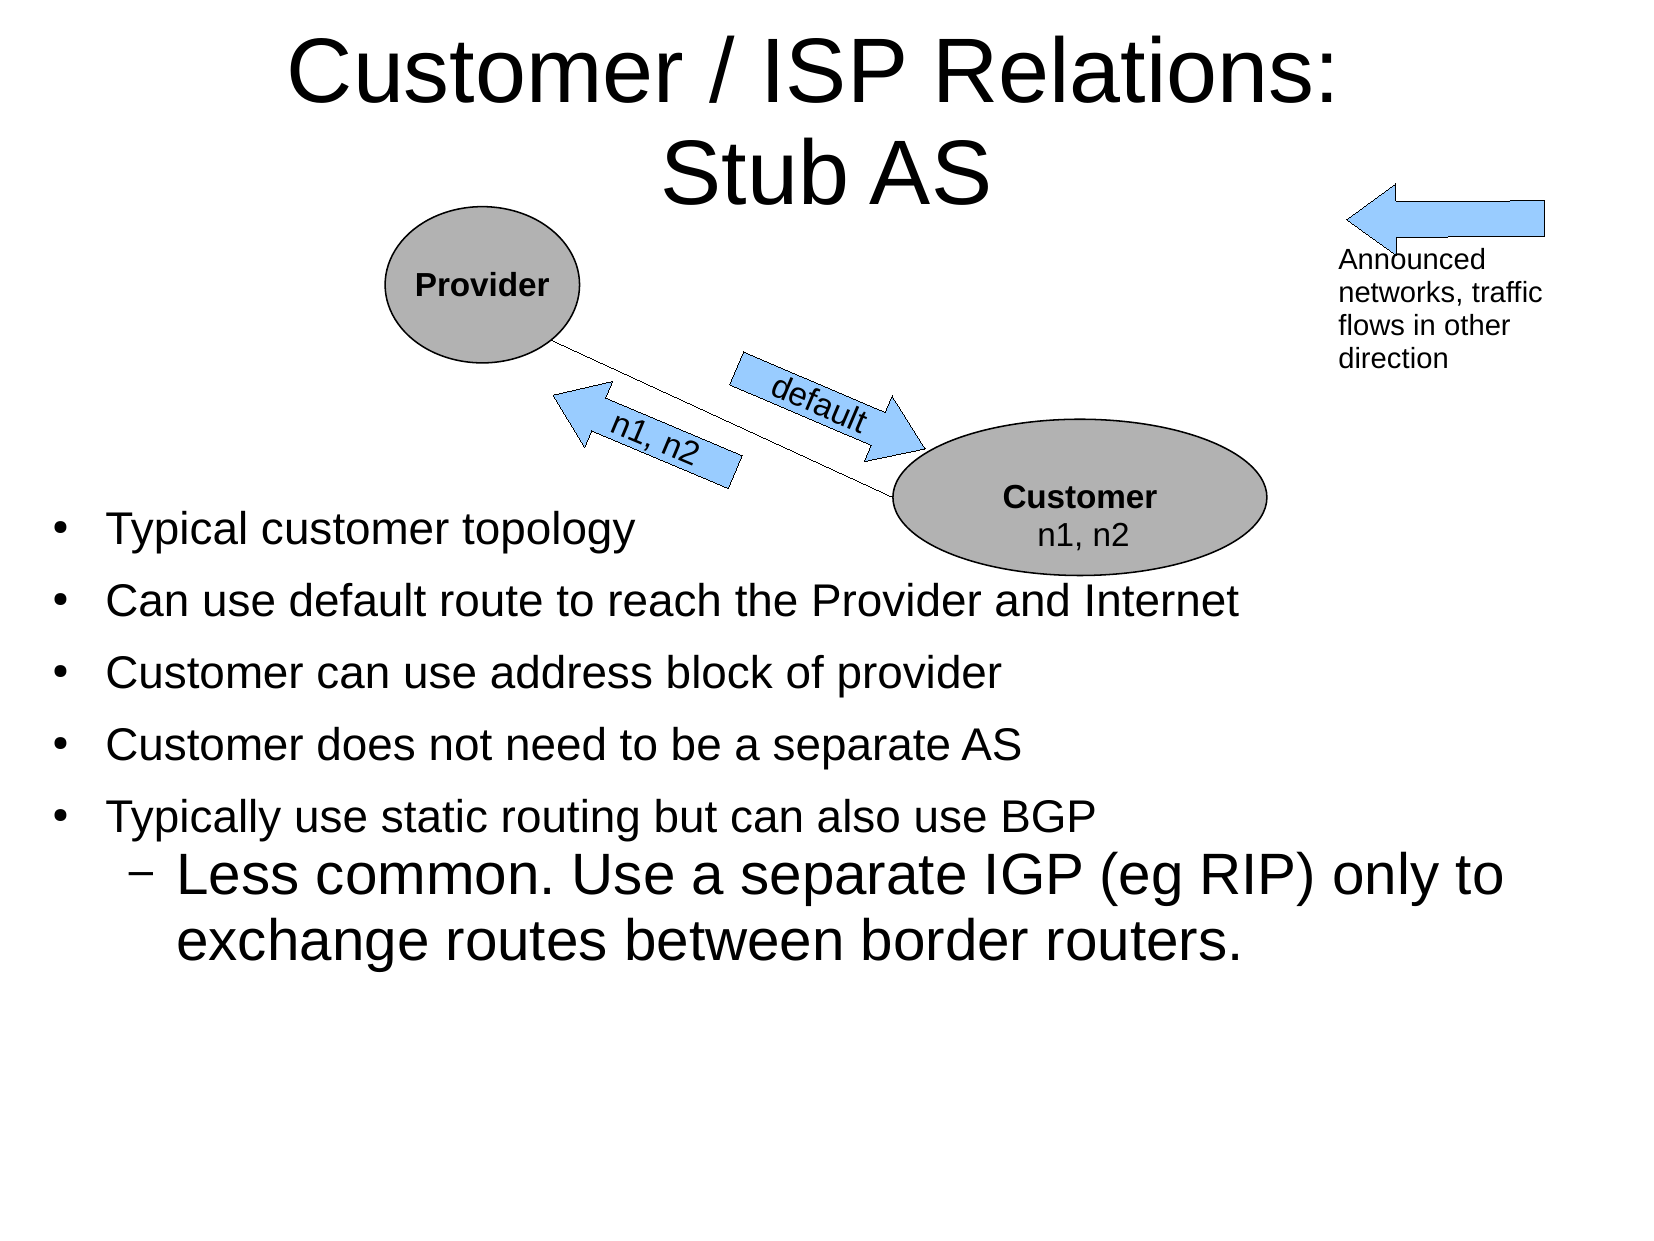

# Customer / ISP Relations: Stub AS
Provider
Announced networks, traffic flows in other direction
default
n1, n2
Customer
Typical customer topology
Can use default route to reach the Provider and Internet
Customer can use address block of provider
Customer does not need to be a separate AS
Typically use static routing but can also use BGP
Less common. Use a separate IGP (eg RIP) only to exchange routes between border routers.
n1, n2